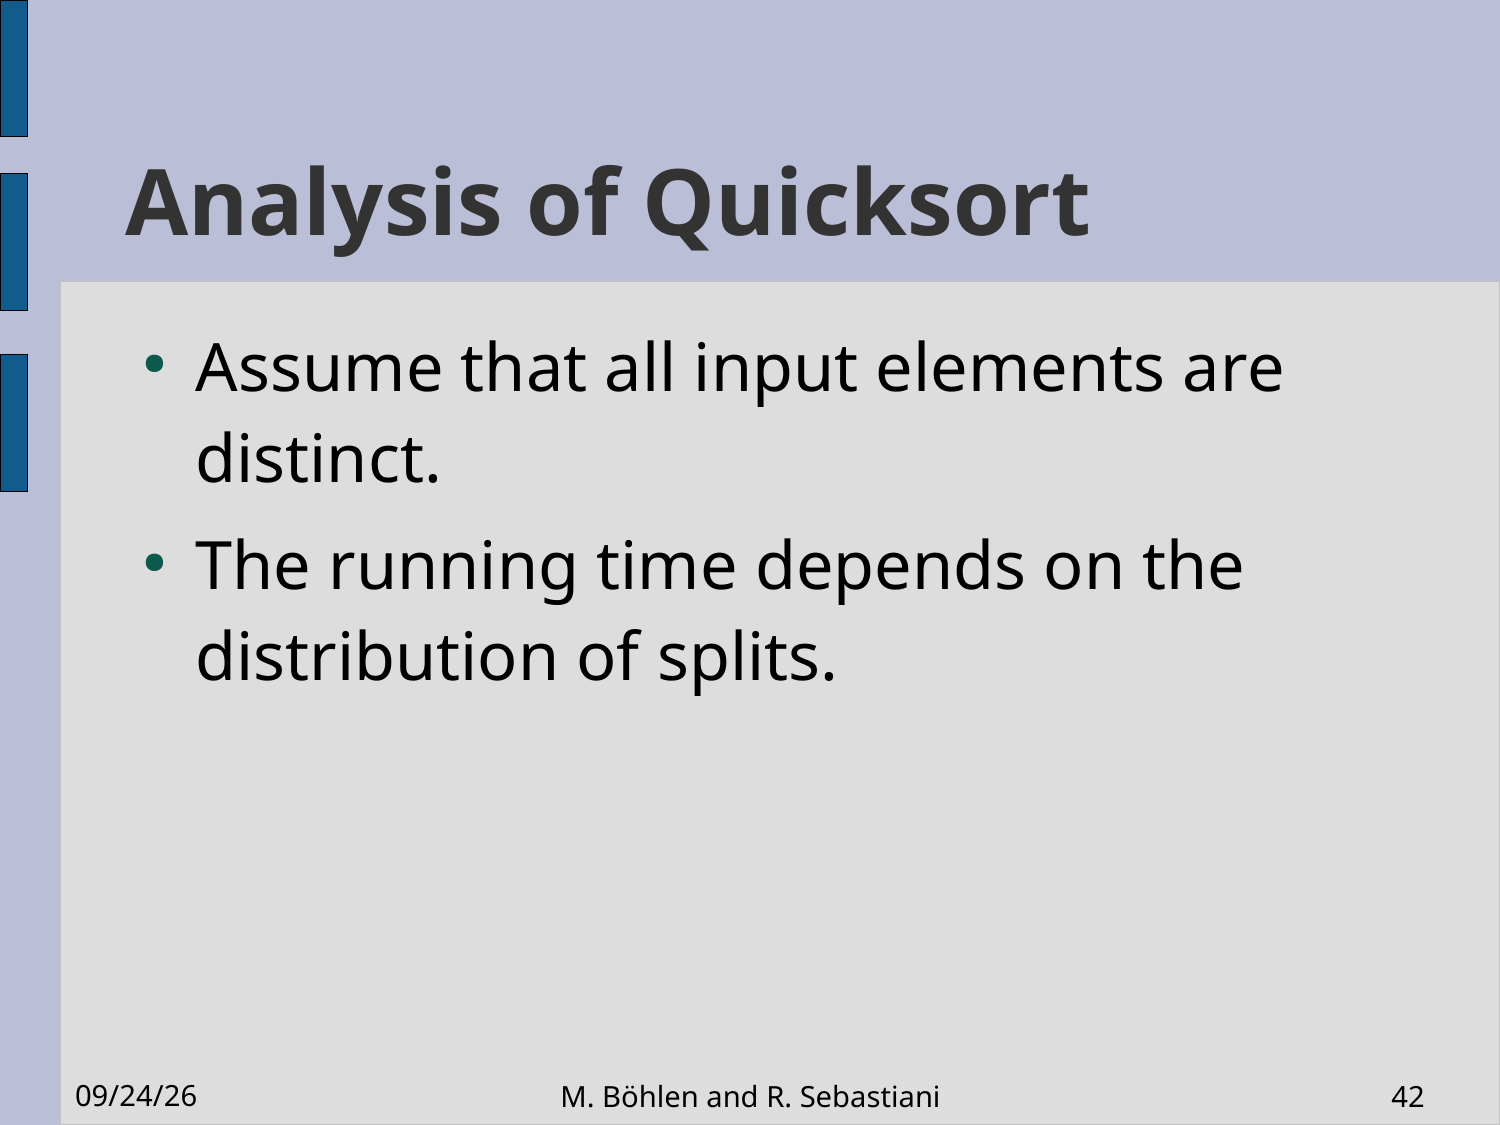

# Analysis of Quicksort
Assume that all input elements are distinct.
The running time depends on the distribution of splits.
M. Böhlen and R. Sebastiani
42